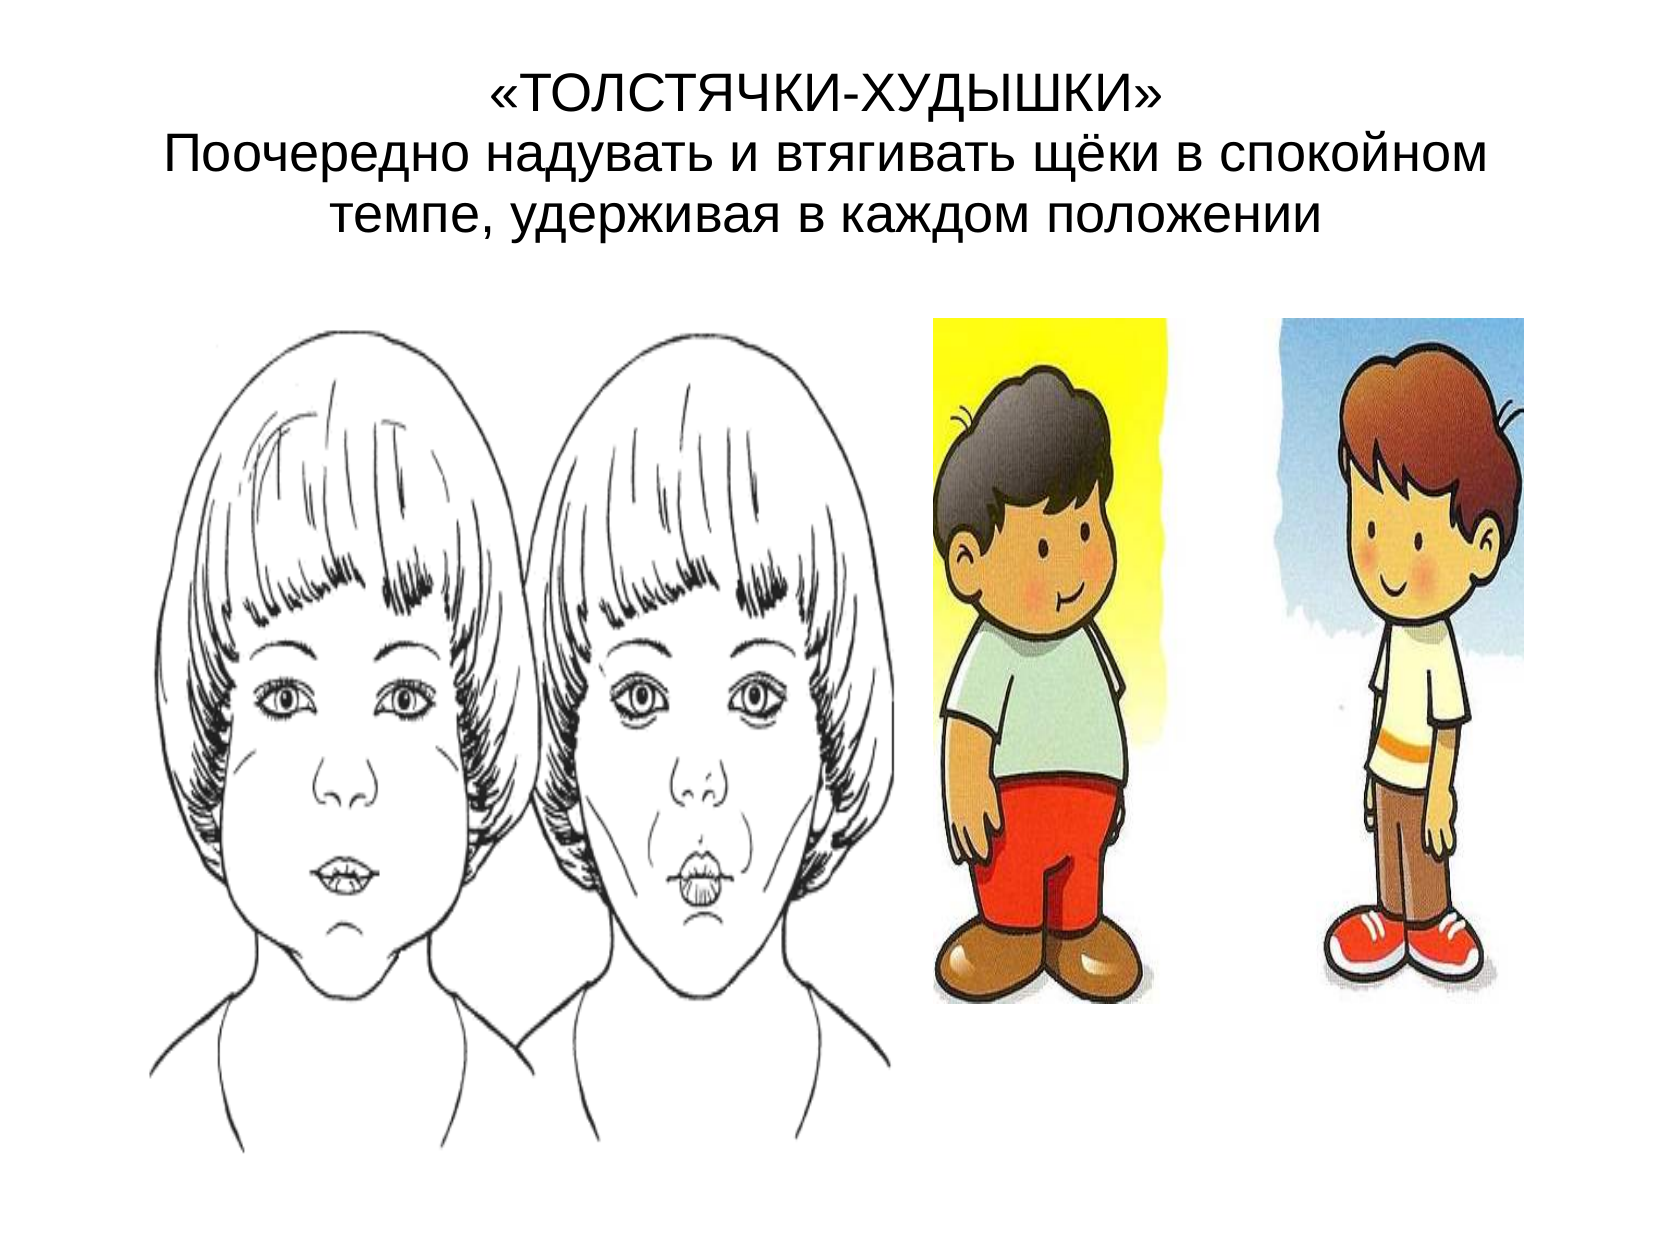

# «ТОЛСТЯЧКИ-ХУДЫШКИ» Поочередно надувать и втягивать щёки в спокойном темпе, удерживая в каждом положении